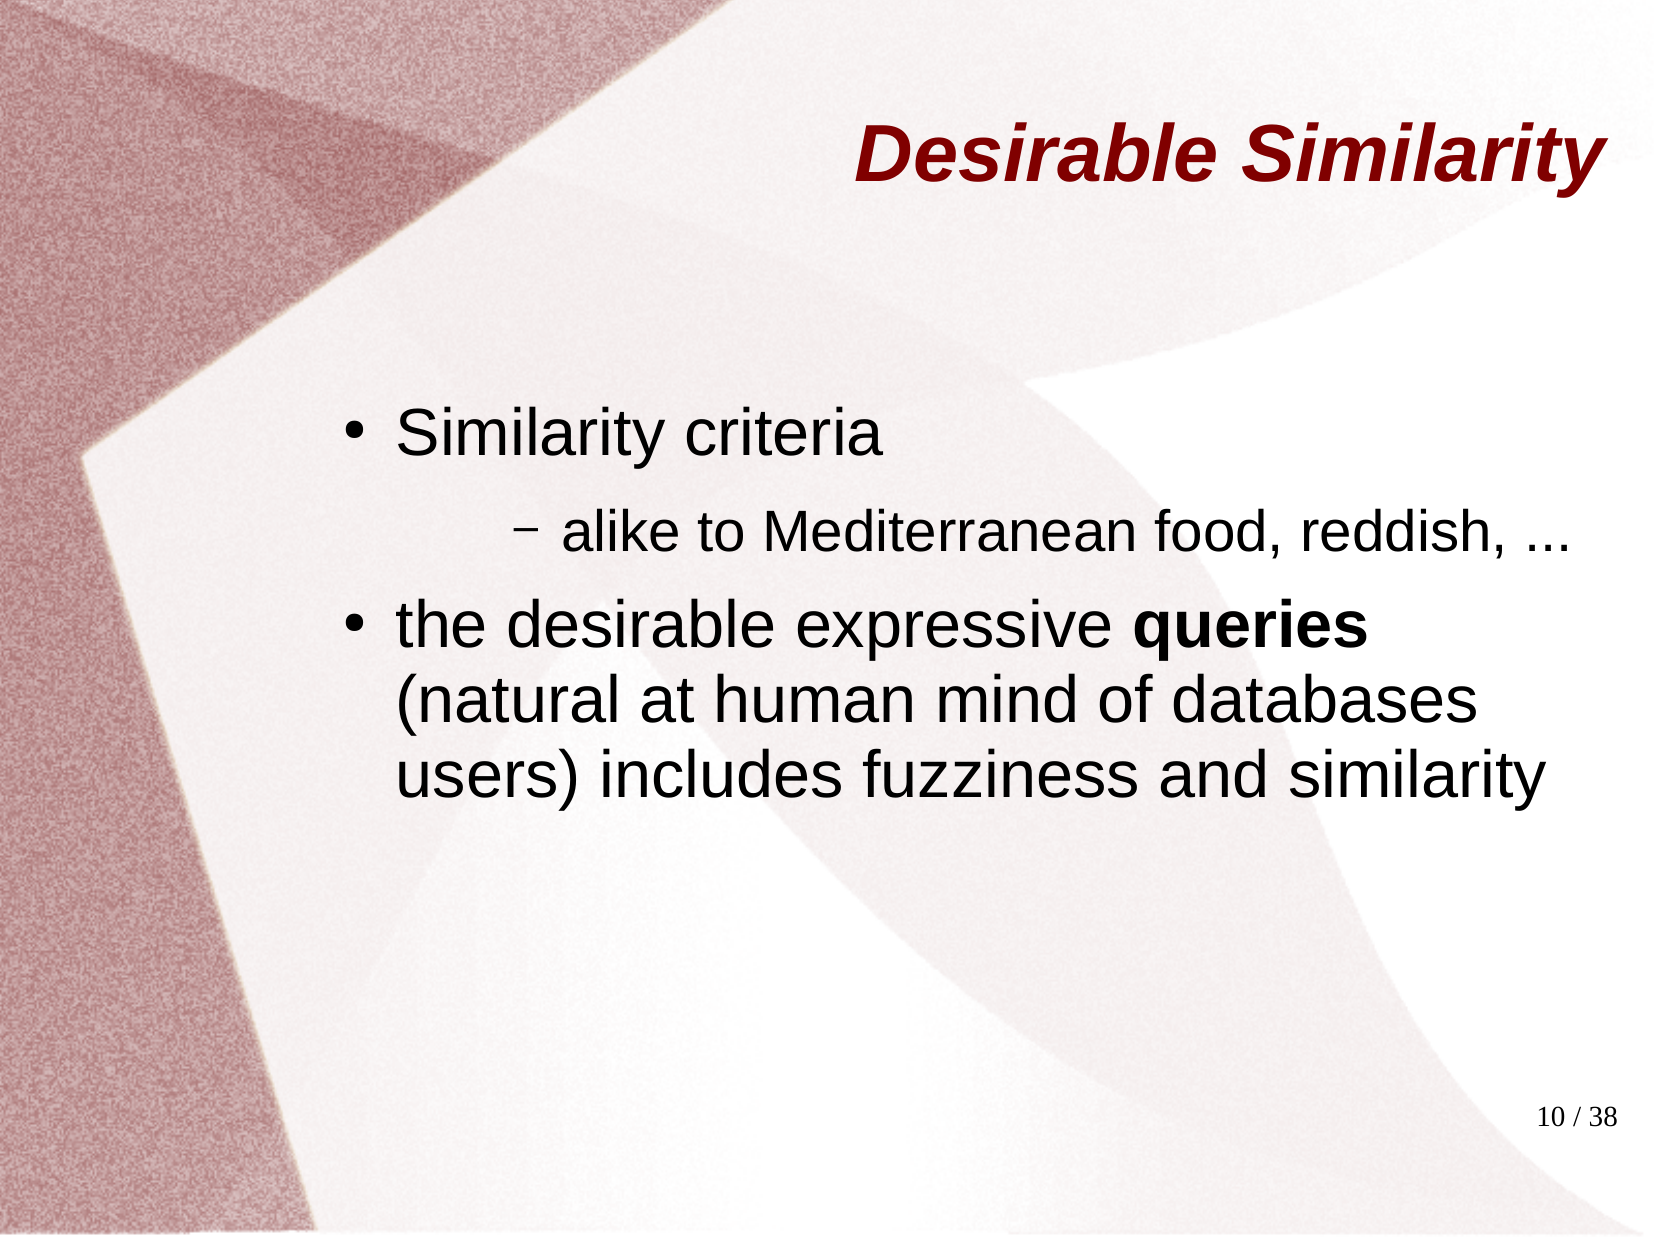

# Desirable Similarity
Similarity criteria
alike to Mediterranean food, reddish, ...
the desirable expressive queries (natural at human mind of databases users) includes fuzziness and similarity
10